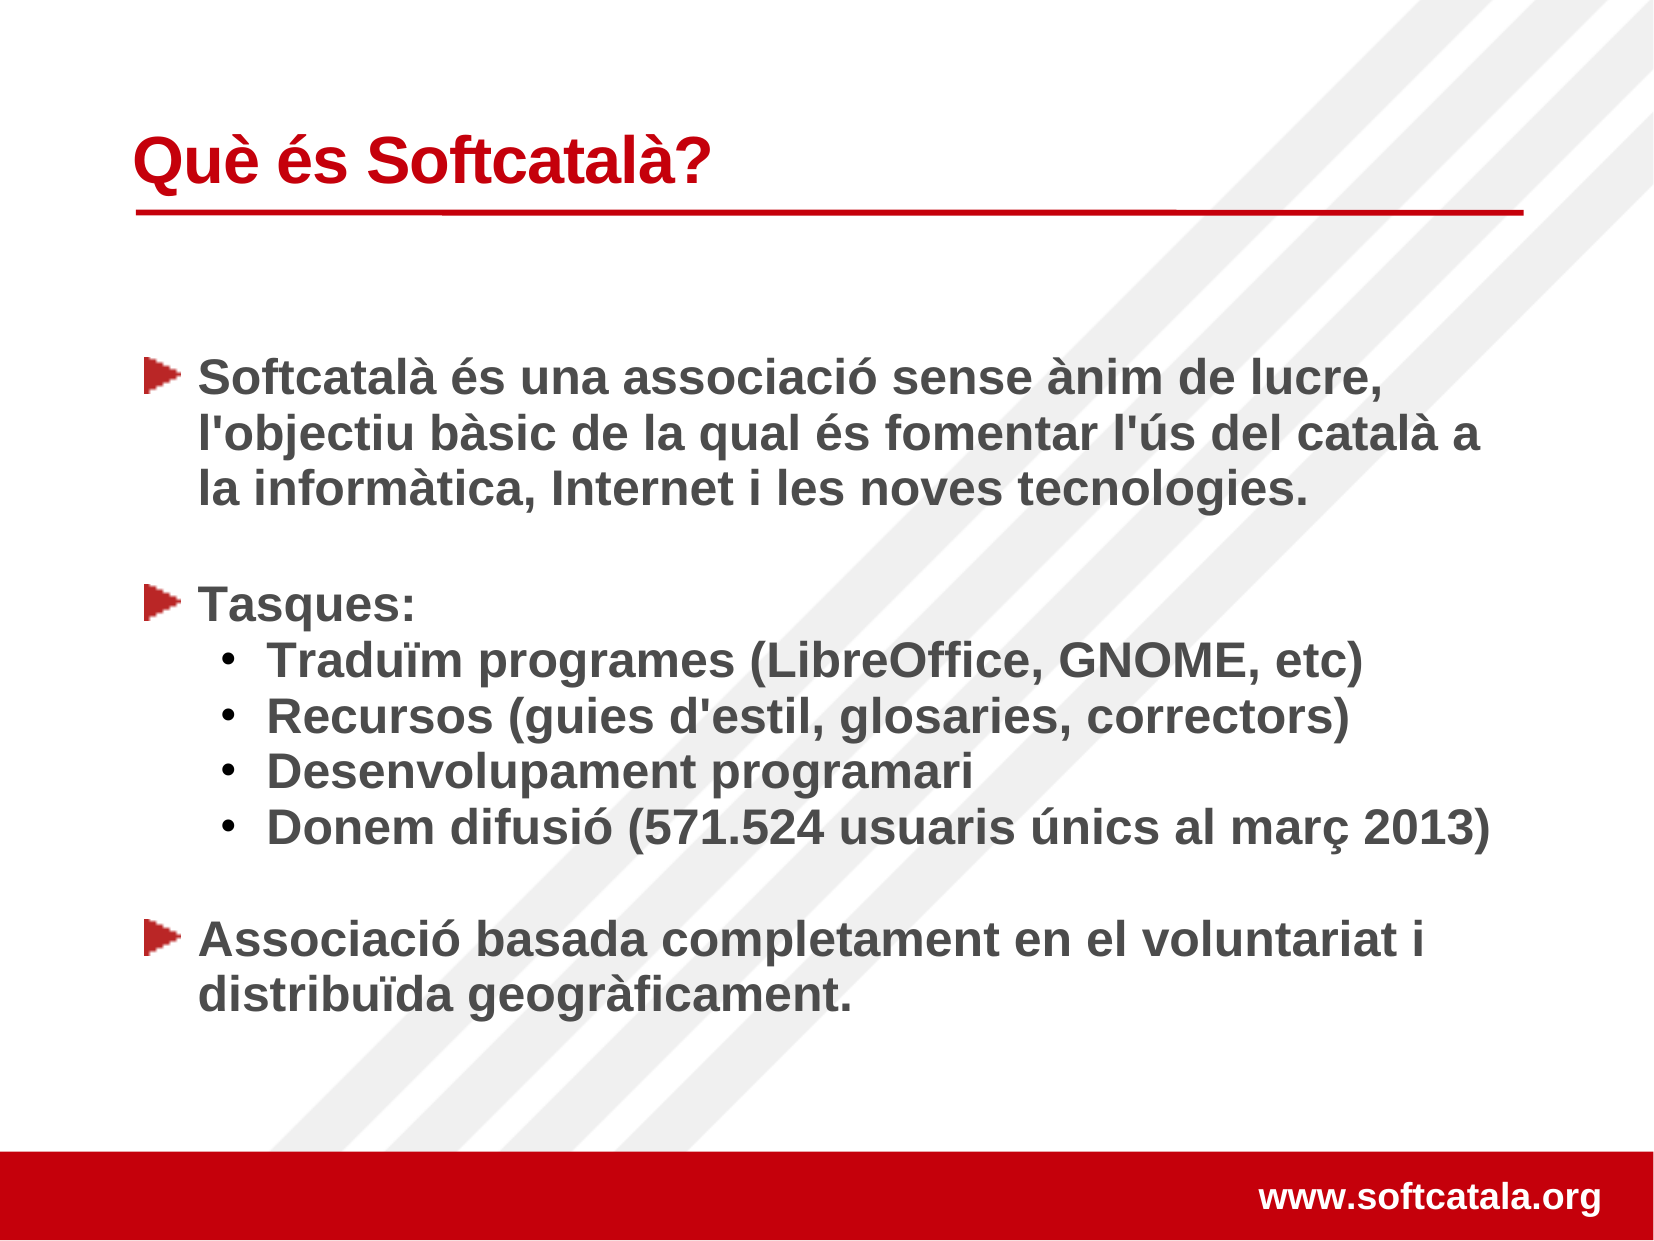

Què és Softcatalà?
Softcatalà és una associació sense ànim de lucre, l'objectiu bàsic de la qual és fomentar l'ús del català a la informàtica, Internet i les noves tecnologies.
Tasques:
Traduïm programes (LibreOffice, GNOME, etc)
Recursos (guies d'estil, glosaries, correctors)
Desenvolupament programari
Donem difusió (571.524 usuaris únics al març 2013)
Associació basada completament en el voluntariat i distribuïda geogràficament.
 www.softcatala.org